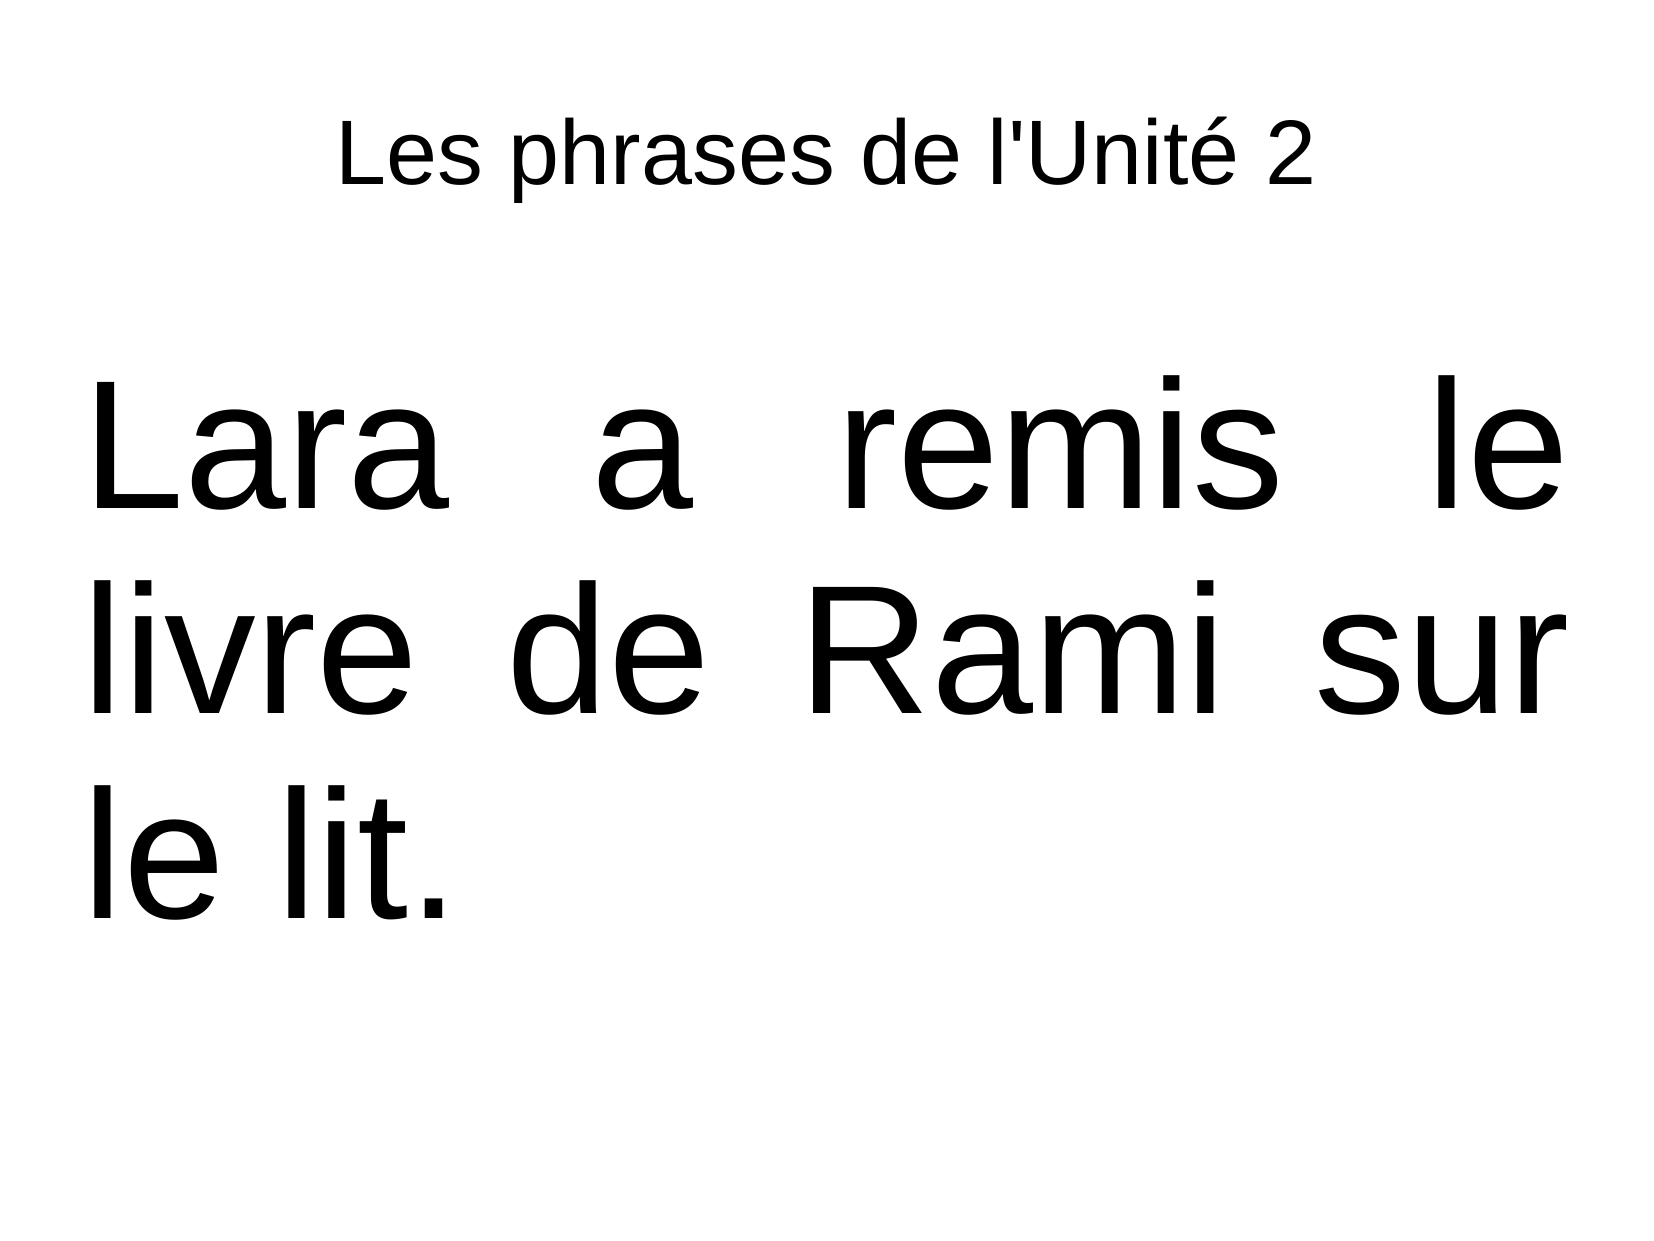

# Les phrases de l'Unité 2
Lara a remis le livre de Rami sur le lit.